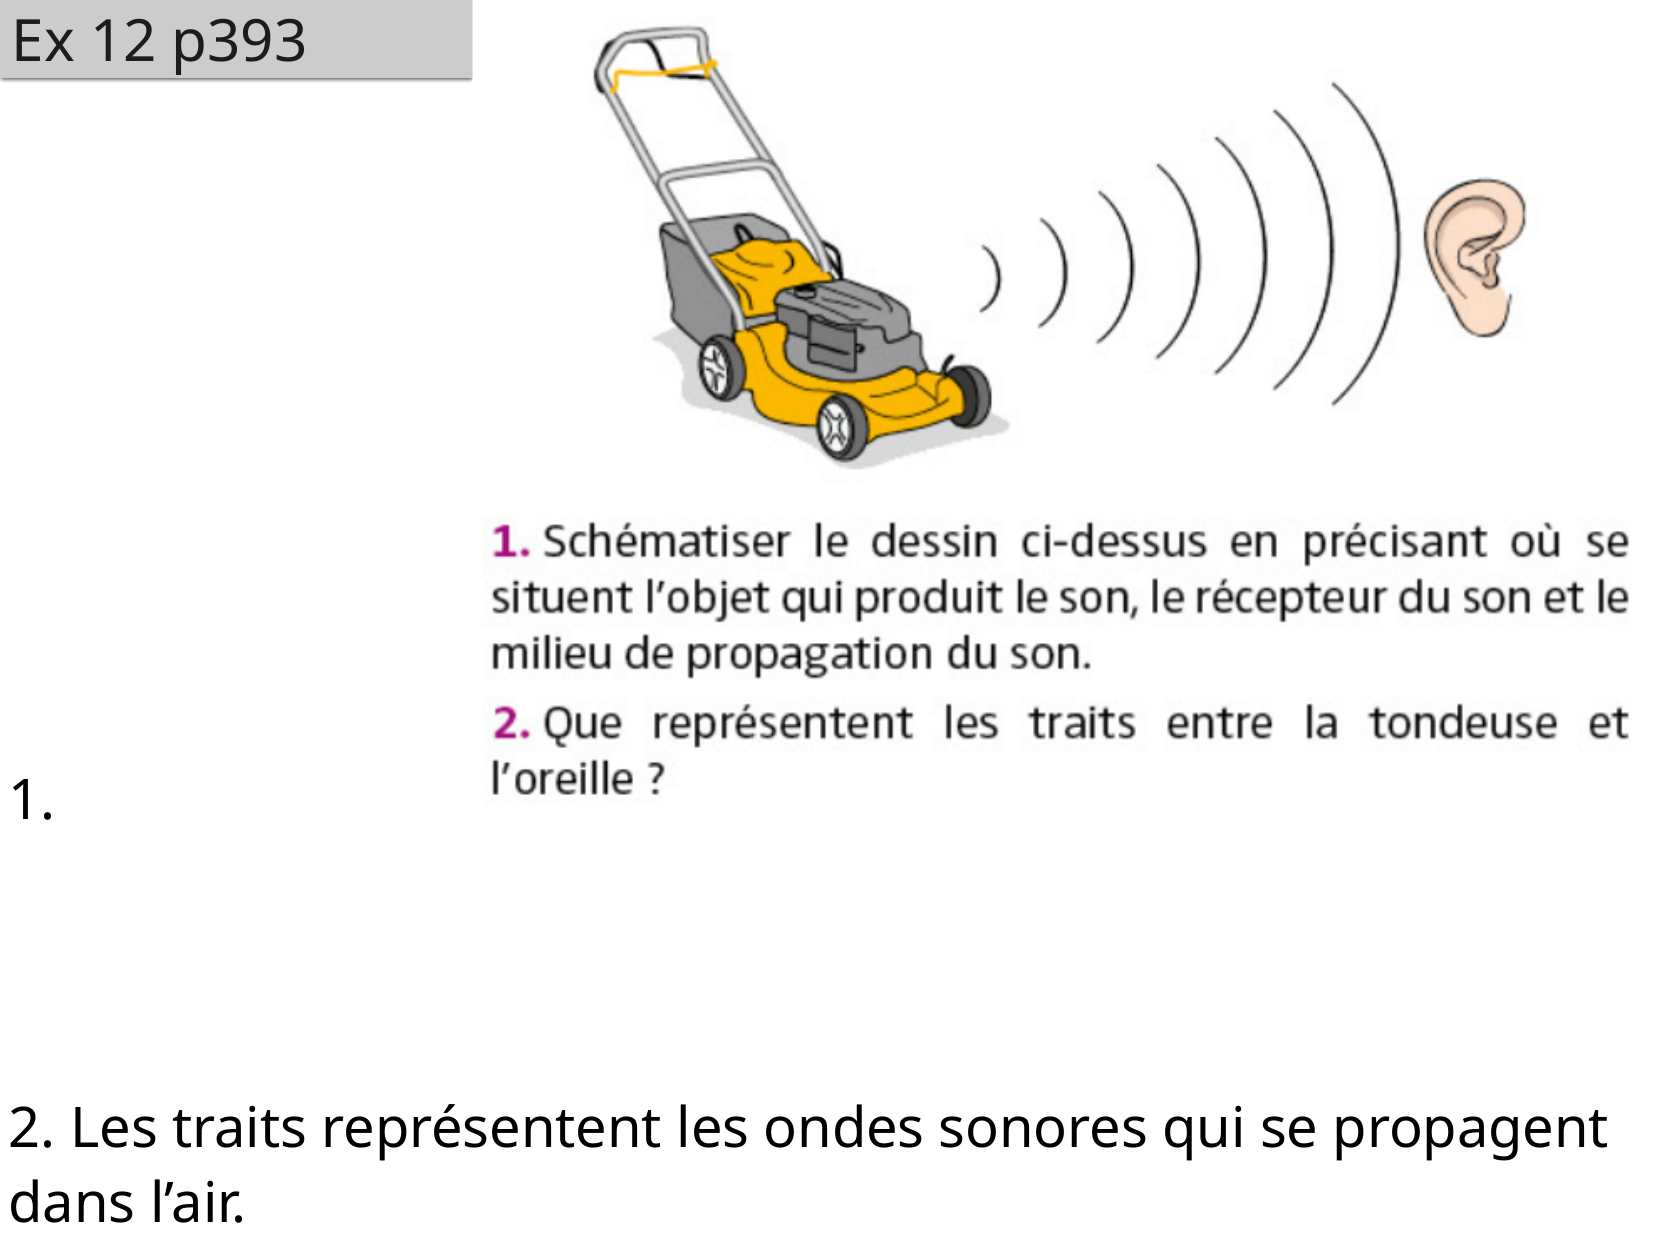

# Ex 12 p393
1.
2. Les traits représentent les ondes sonores qui se propagent dans l’air.